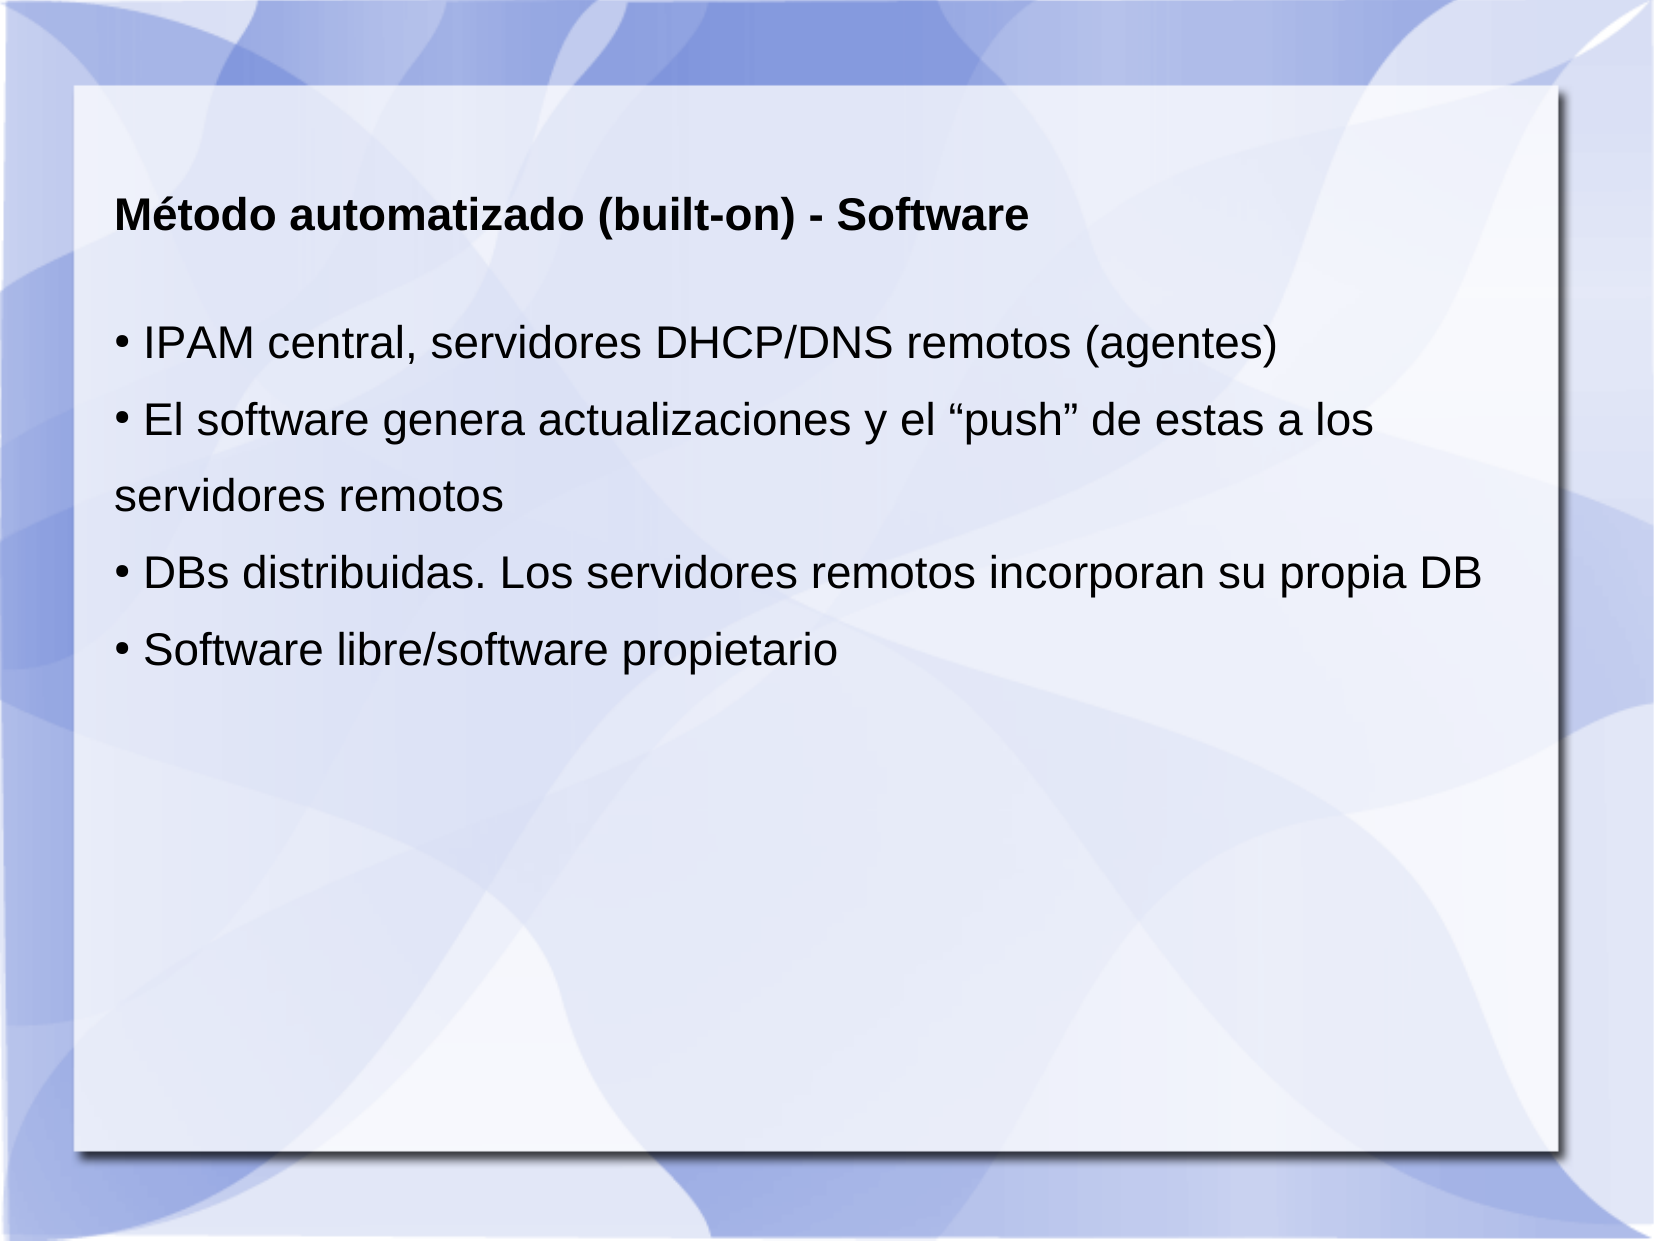

# Método automatizado (built-on) - Software
 IPAM central, servidores DHCP/DNS remotos (agentes)
 El software genera actualizaciones y el “push” de estas a los servidores remotos
 DBs distribuidas. Los servidores remotos incorporan su propia DB
 Software libre/software propietario
Método semi automatizado
 Con spreadsheets/home made tools
 Configuración DHCP/DNS manual
 Costos initial bajos - constos de mantenimiento alto
 Poco flexibe/no escalable/no auditable/no usuarios concurentes